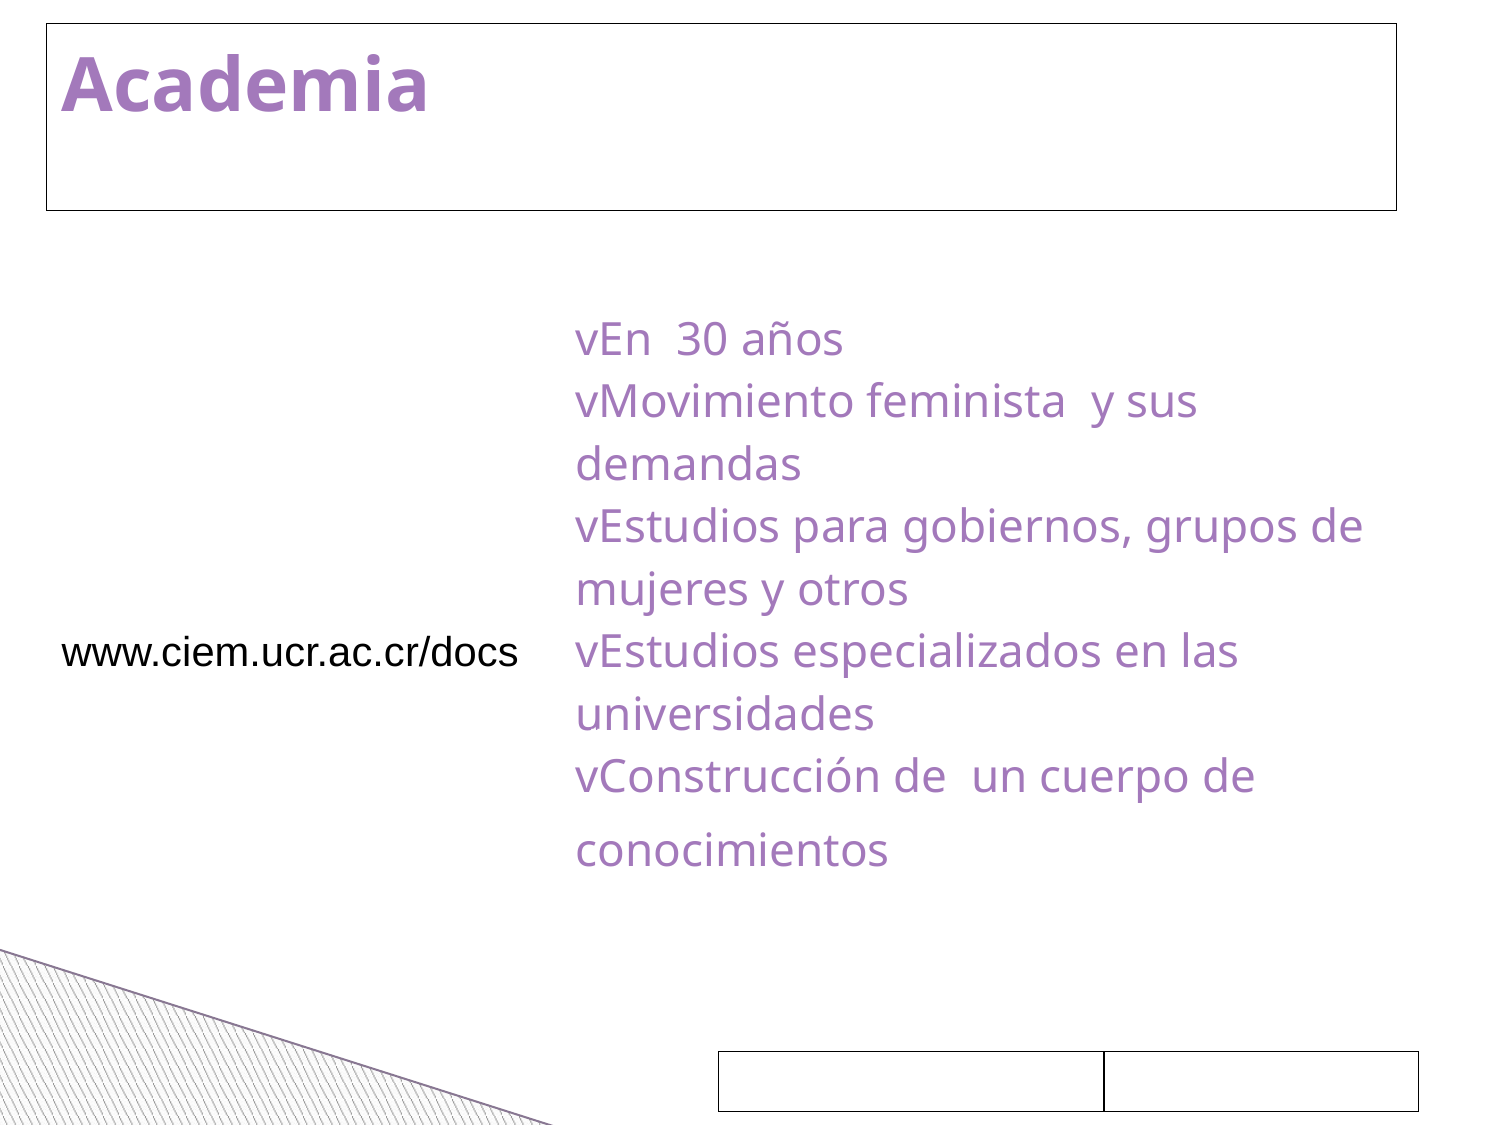

Academia
En 30 años
Movimiento feminista y sus demandas
Estudios para gobiernos, grupos de mujeres y otros
Estudios especializados en las universidades
Construcción de un cuerpo de conocimientos
www.ciem.ucr.ac.cr/docs
http://www.inamu.go.cr
http://www.oim.or.cr/espanol/boletines.shtml